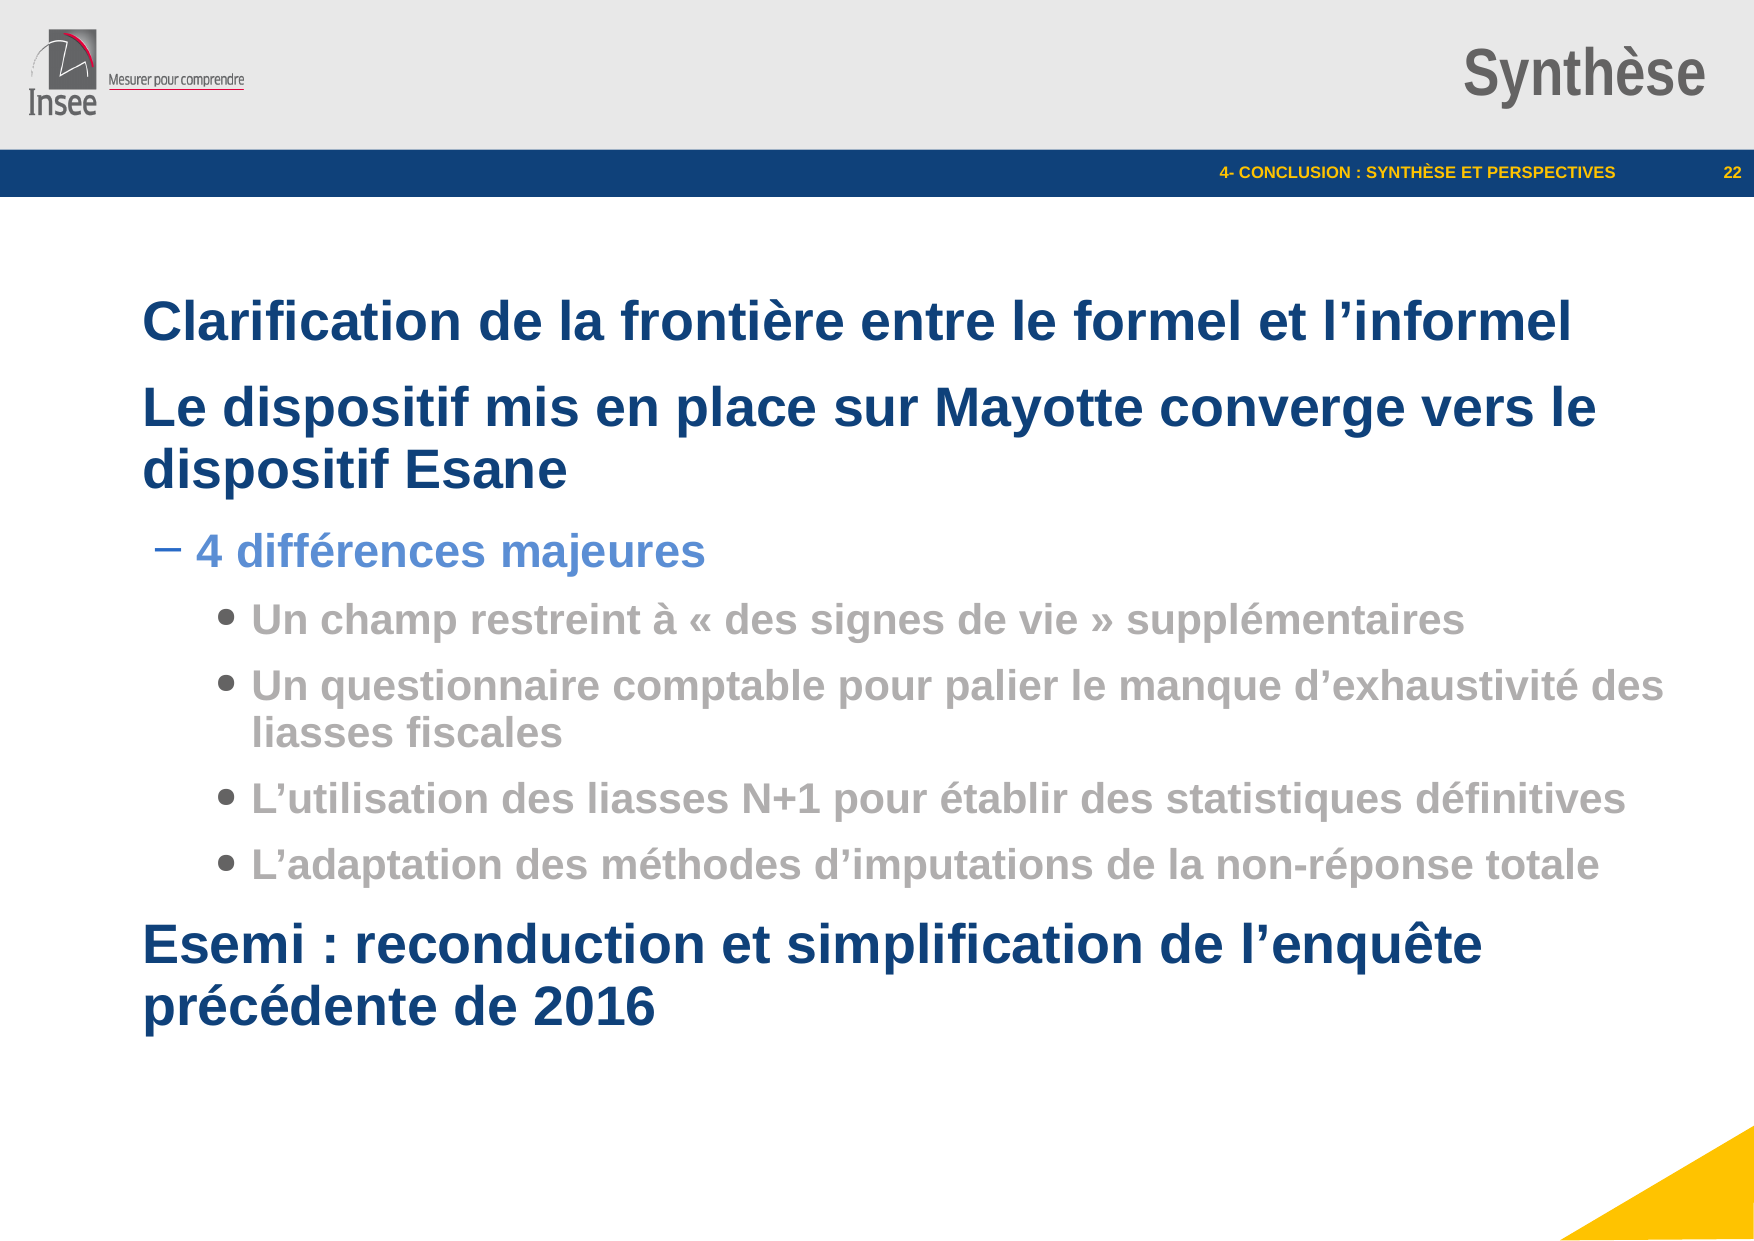

# Synthèse
22
Clarification de la frontière entre le formel et l’informel
Le dispositif mis en place sur Mayotte converge vers le dispositif Esane
4 différences majeures
Un champ restreint à « des signes de vie » supplémentaires
Un questionnaire comptable pour palier le manque d’exhaustivité des liasses fiscales
L’utilisation des liasses N+1 pour établir des statistiques définitives
L’adaptation des méthodes d’imputations de la non-réponse totale
Esemi : reconduction et simplification de l’enquête précédente de 2016